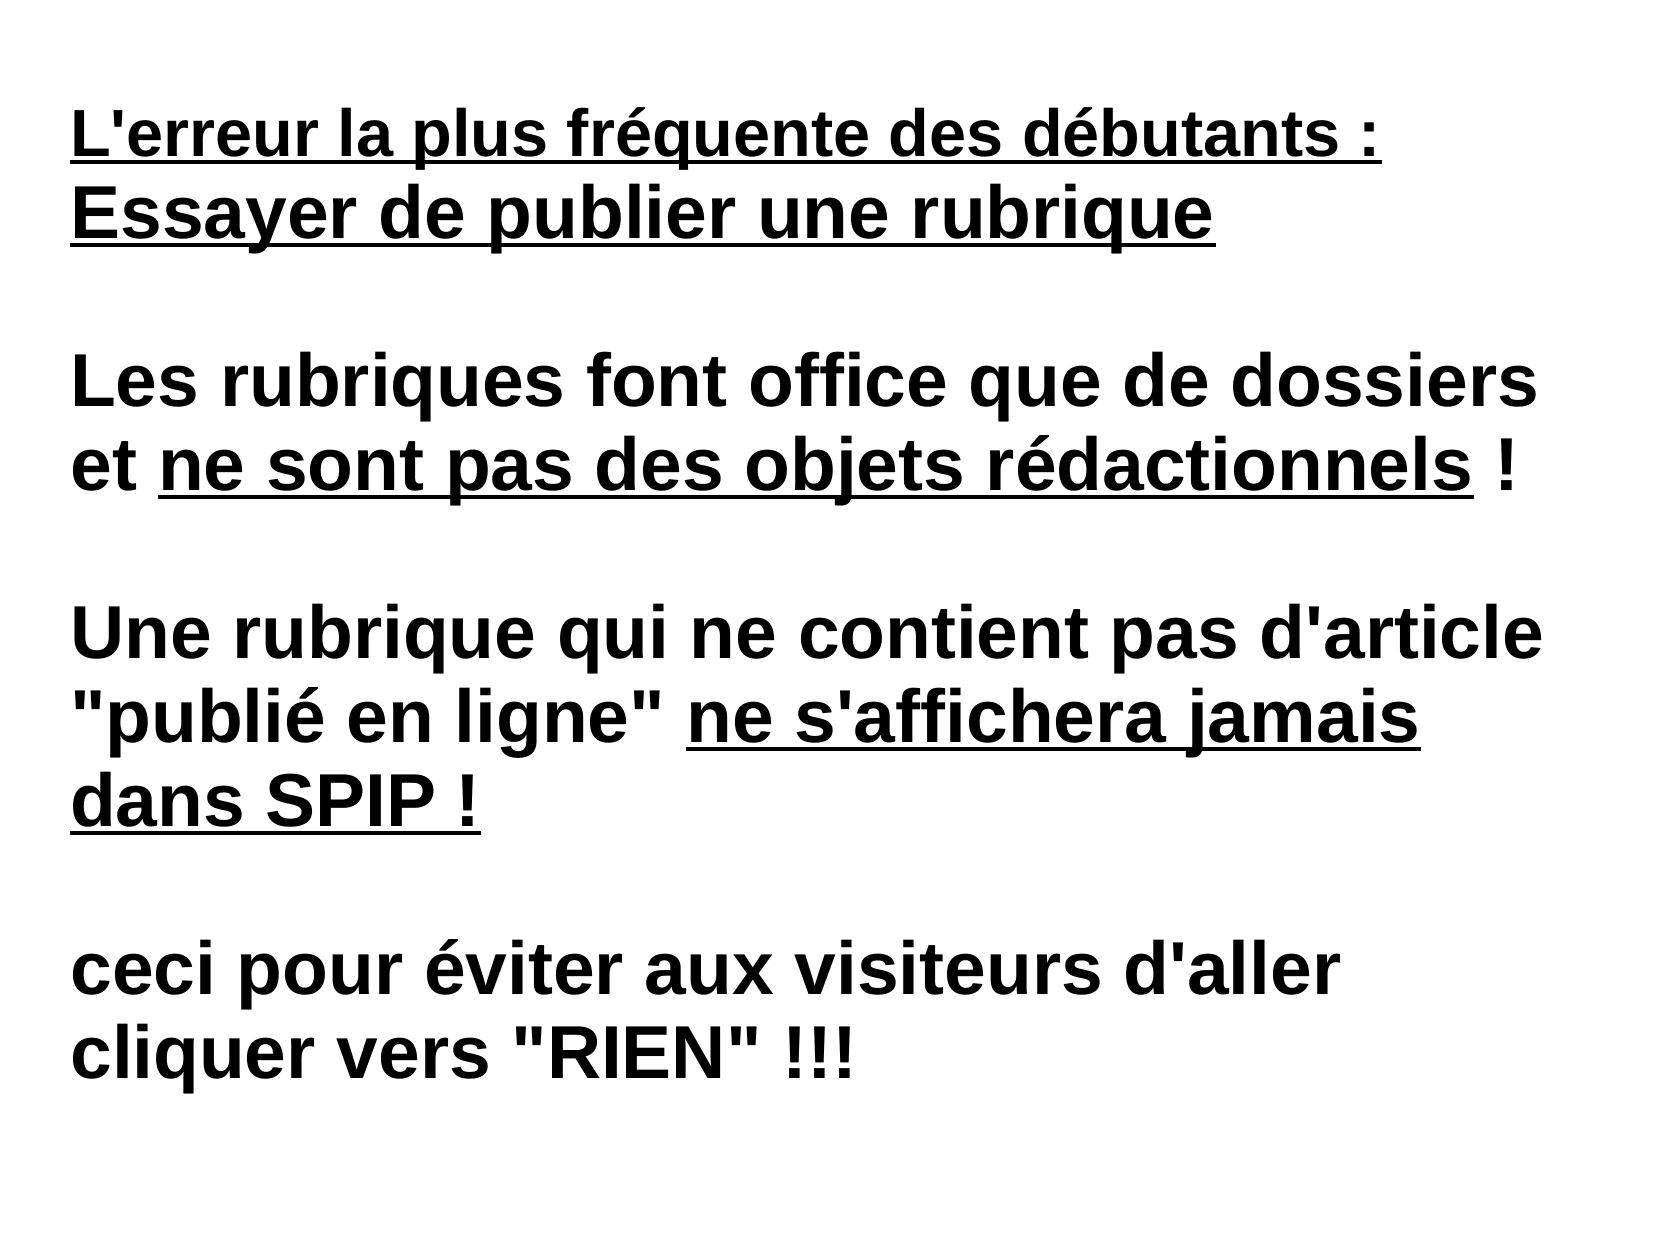

L'erreur la plus fréquente des débutants : Essayer de publier une rubrique
Les rubriques font office que de dossiers et ne sont pas des objets rédactionnels !
Une rubrique qui ne contient pas d'article "publié en ligne" ne s'affichera jamais dans SPIP !
ceci pour éviter aux visiteurs d'aller cliquer vers "RIEN" !!!